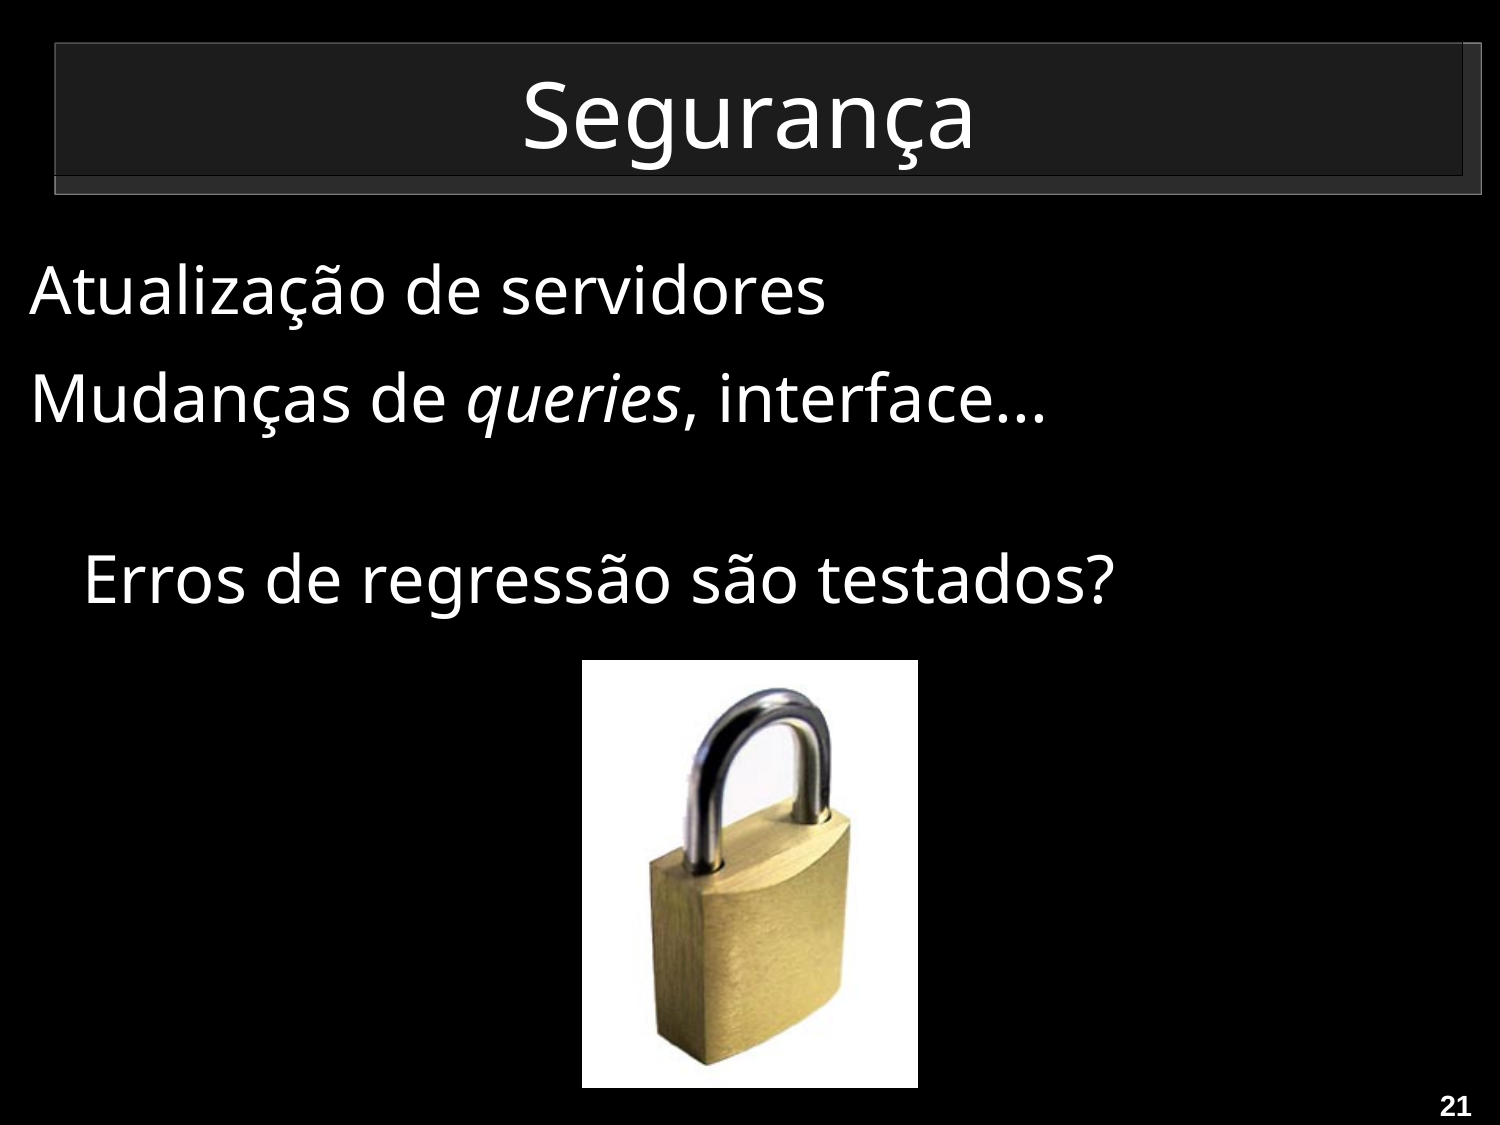

# Segurança
Atualização de servidores
Mudanças de queries, interface...
Erros de regressão são testados?
21